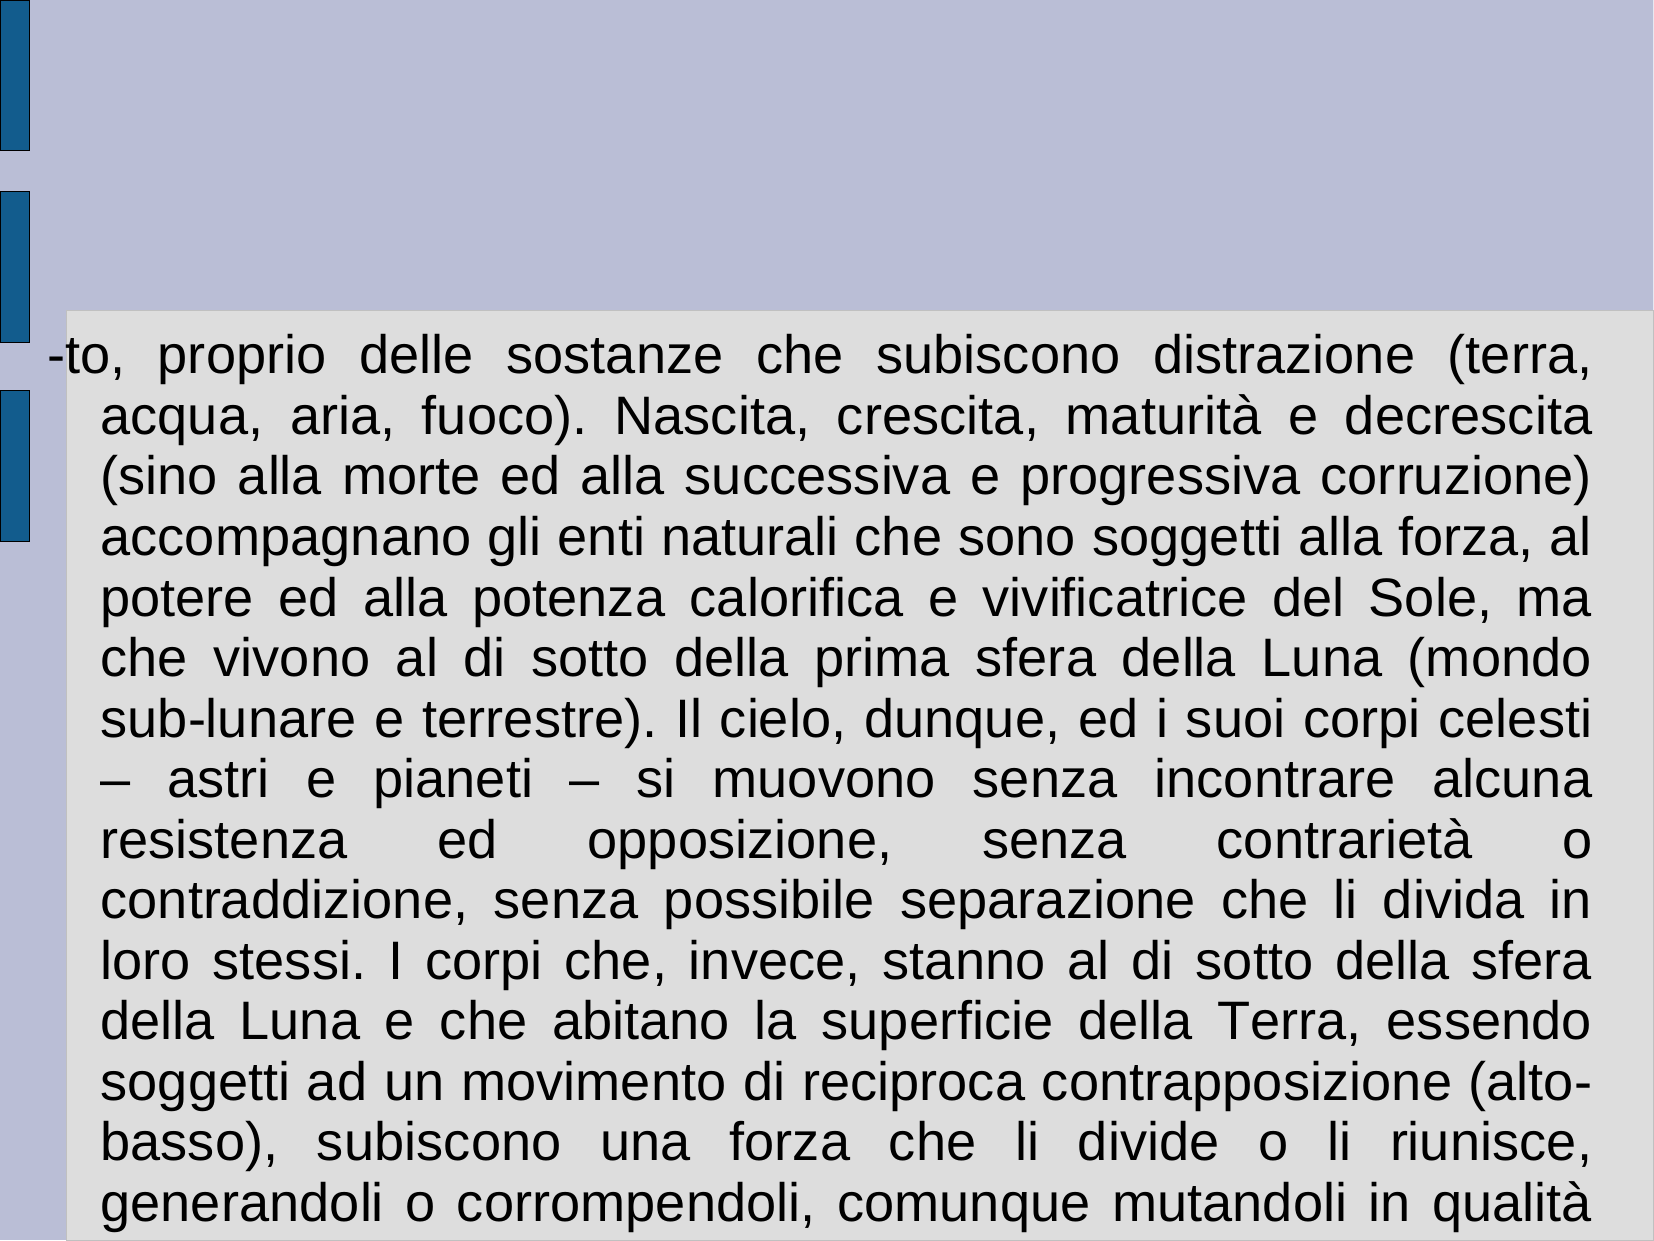

#
-to, proprio delle sostanze che subiscono distrazione (terra, acqua, aria, fuoco). Nascita, crescita, maturità e decrescita (sino alla morte ed alla successiva e progressiva corruzione) accompagnano gli enti naturali che sono soggetti alla forza, al potere ed alla potenza calorifica e vivificatrice del Sole, ma che vivono al di sotto della prima sfera della Luna (mondo sub-lunare e terrestre). Il cielo, dunque, ed i suoi corpi celesti – astri e pianeti – si muovono senza incontrare alcuna resistenza ed opposizione, senza contrarietà o contraddizione, senza possibile separazione che li divida in loro stessi. I corpi che, invece, stanno al di sotto della sfera della Luna e che abitano la superficie della Terra, essendo soggetti ad un movimento di reciproca contrapposizione (alto-basso), subiscono una forza che li divide o li riunisce, generandoli o corrompendoli, comunque mutandoli in qualità e quantità.